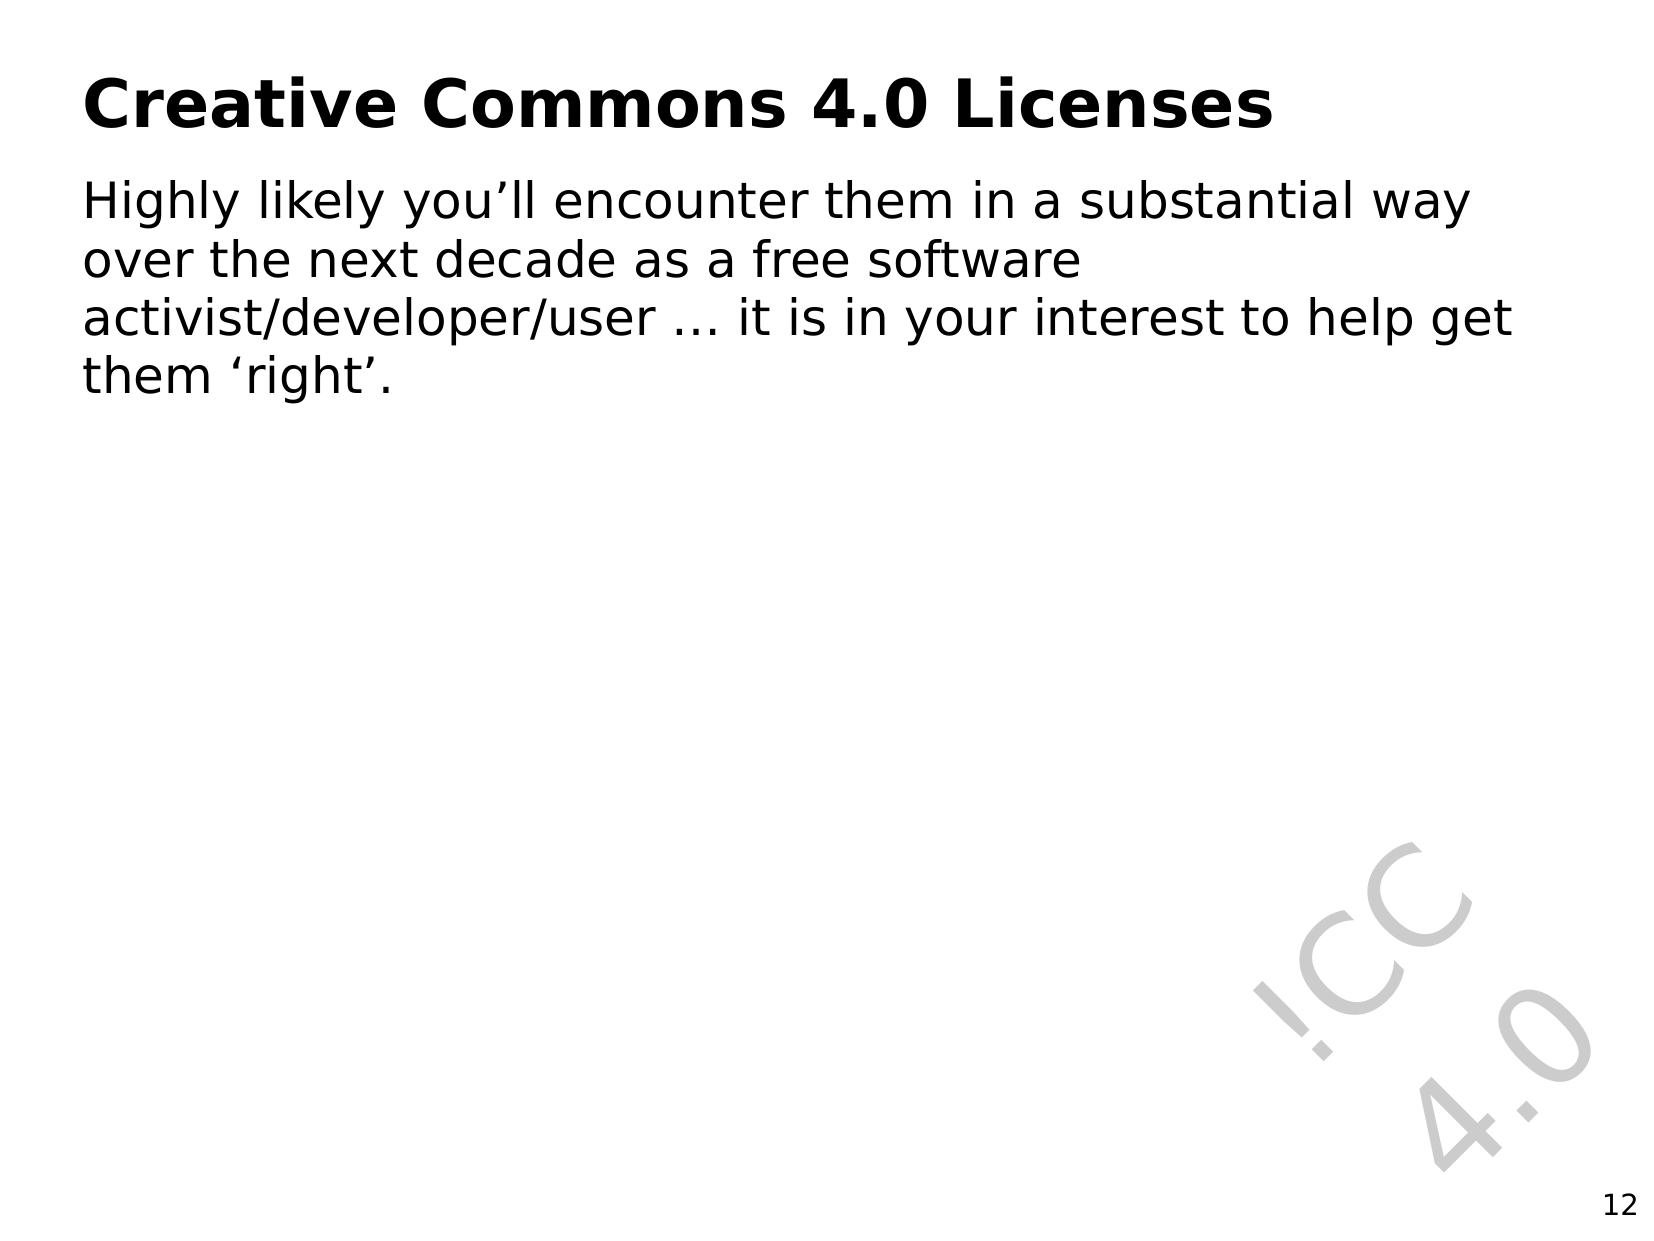

# Creative Commons 4.0 Licenses
Highly likely you’ll encounter them in a substantial way over the next decade as a free software activist/developer/user … it is in your interest to help get them ‘right’.
!CC
4.0